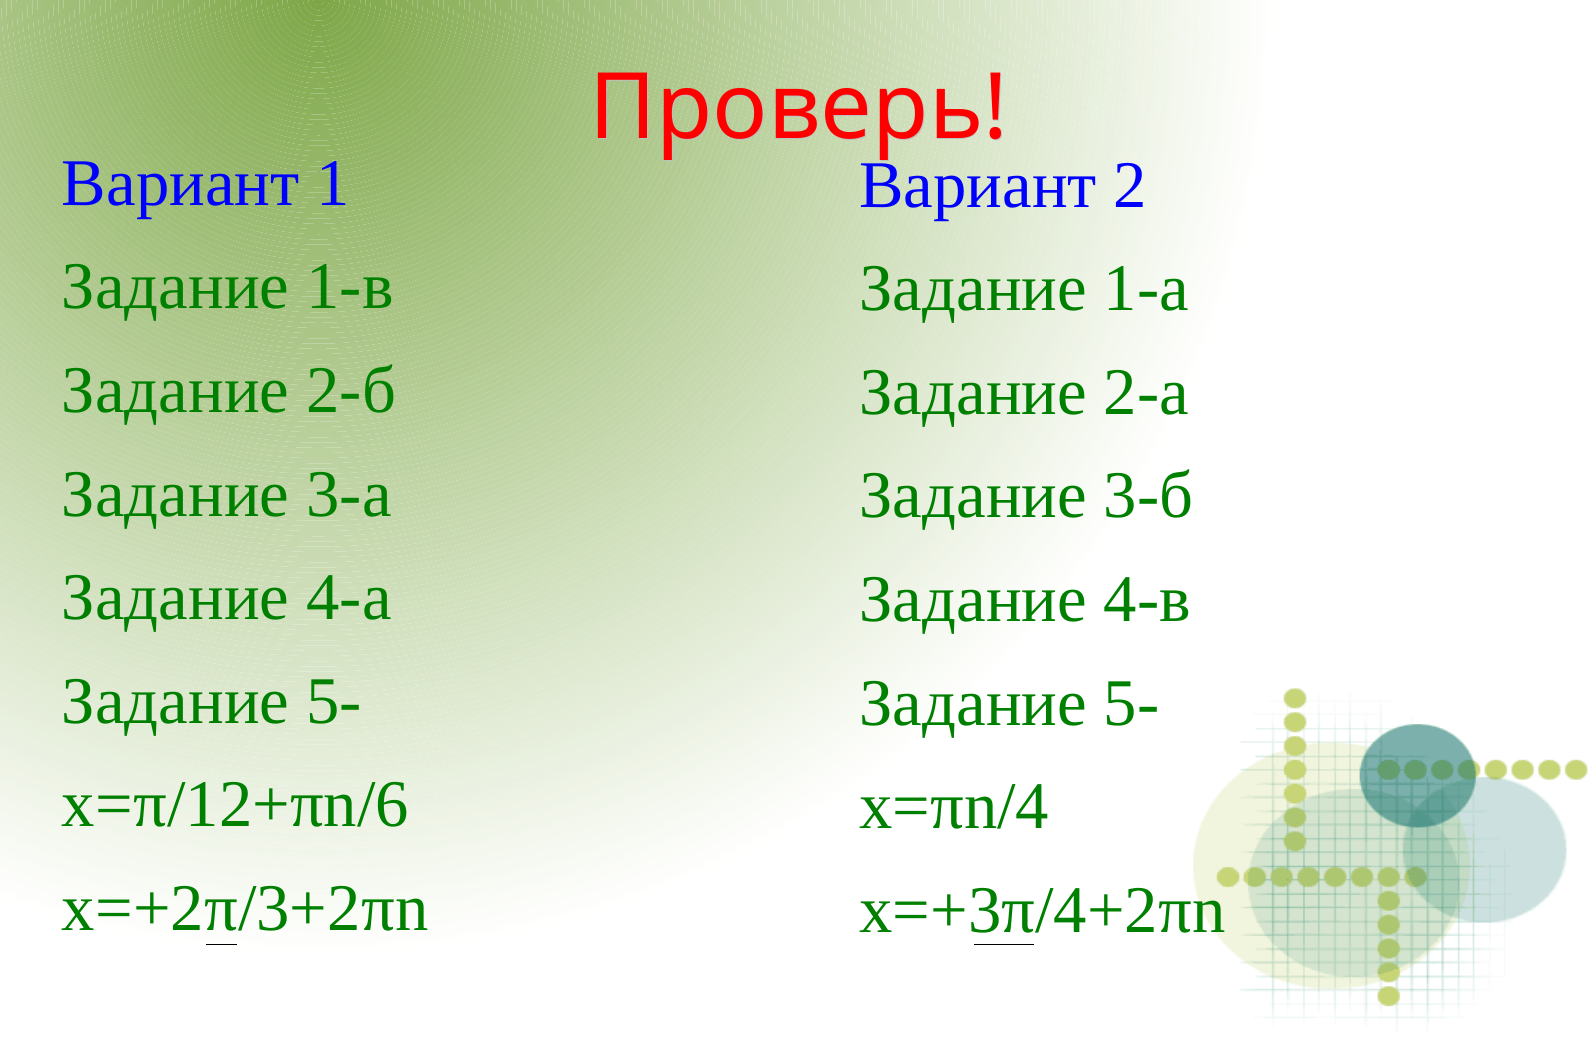

# Проверь!
Вариант 1
Задание 1-в
Задание 2-б
Задание 3-а
Задание 4-а
Задание 5-
x=π/12+πn/6
x=+2π/3+2πn
Вариант 2
Задание 1-а
Задание 2-а
Задание 3-б
Задание 4-в
Задание 5-
x=πn/4
x=+3π/4+2πn